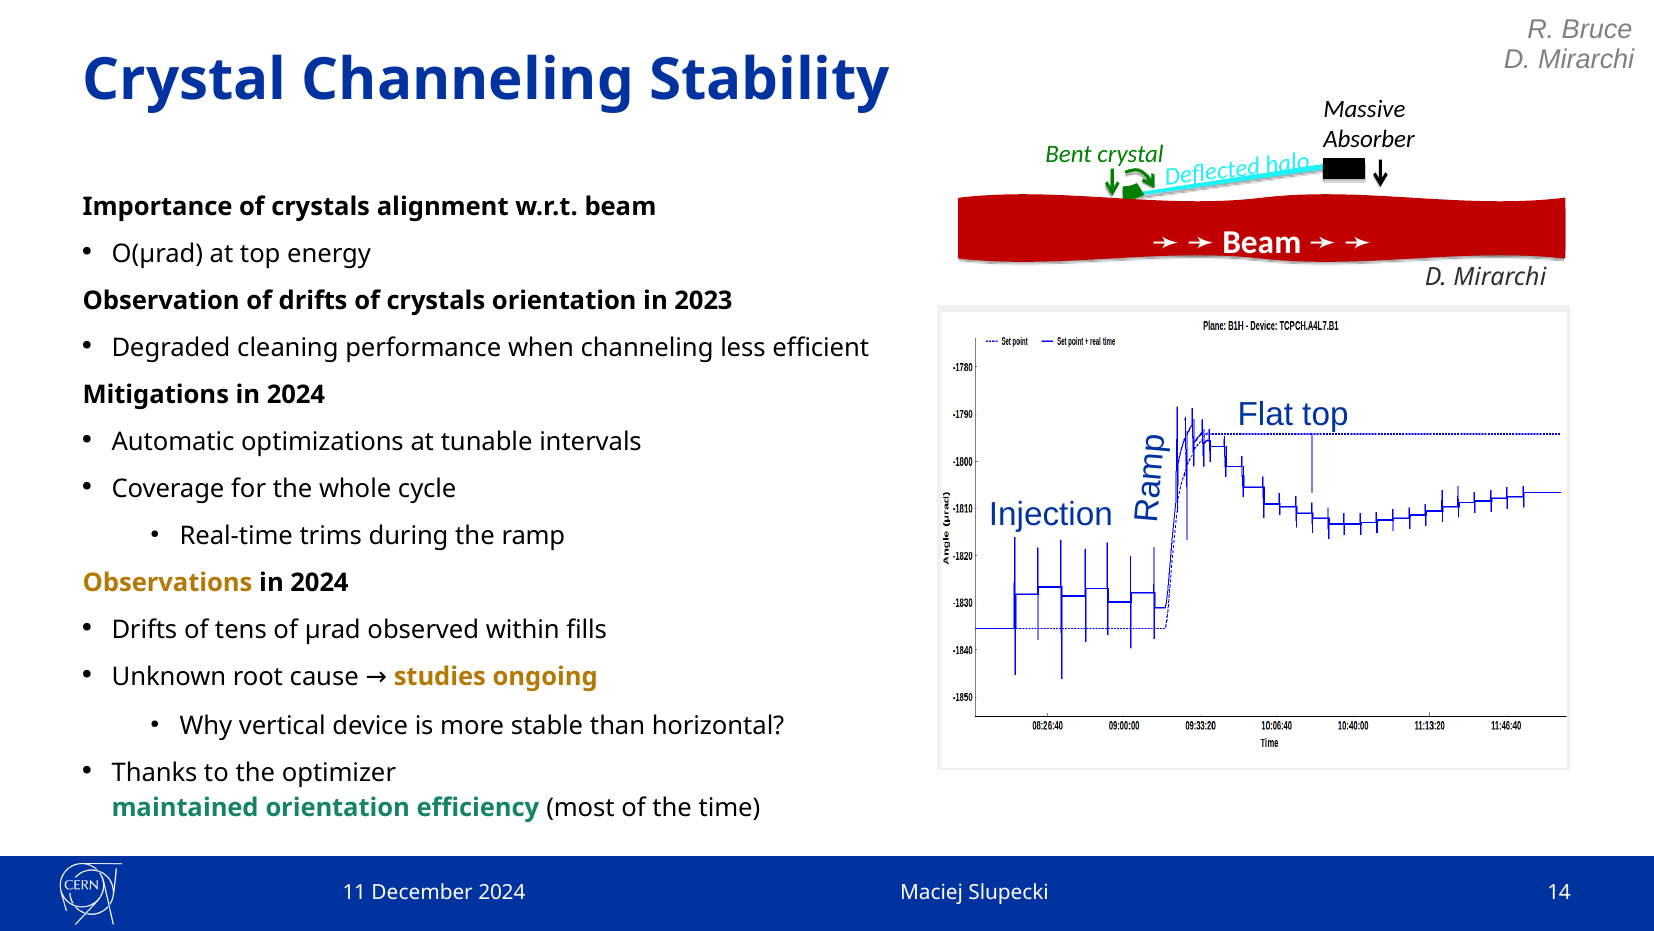

R. Bruce
# Crystal Channeling Stability
D. Mirarchi
Massive Absorber
Bent crystal
Deflected halo
➛ ➛ Beam ➛ ➛
D. Mirarchi
Importance of crystals alignment w.r.t. beam
O(μrad) at top energy
Observation of drifts of crystals orientation in 2023
Degraded cleaning performance when channeling less efficient
Mitigations in 2024
Automatic optimizations at tunable intervals
Coverage for the whole cycle
Real-time trims during the ramp
Observations in 2024
Drifts of tens of μrad observed within fills
Unknown root cause → studies ongoing
Why vertical device is more stable than horizontal?
Thanks to the optimizer
maintained orientation efficiency (most of the time)
Flat top
Ramp
Injection
Presenter | Presentation Title
14